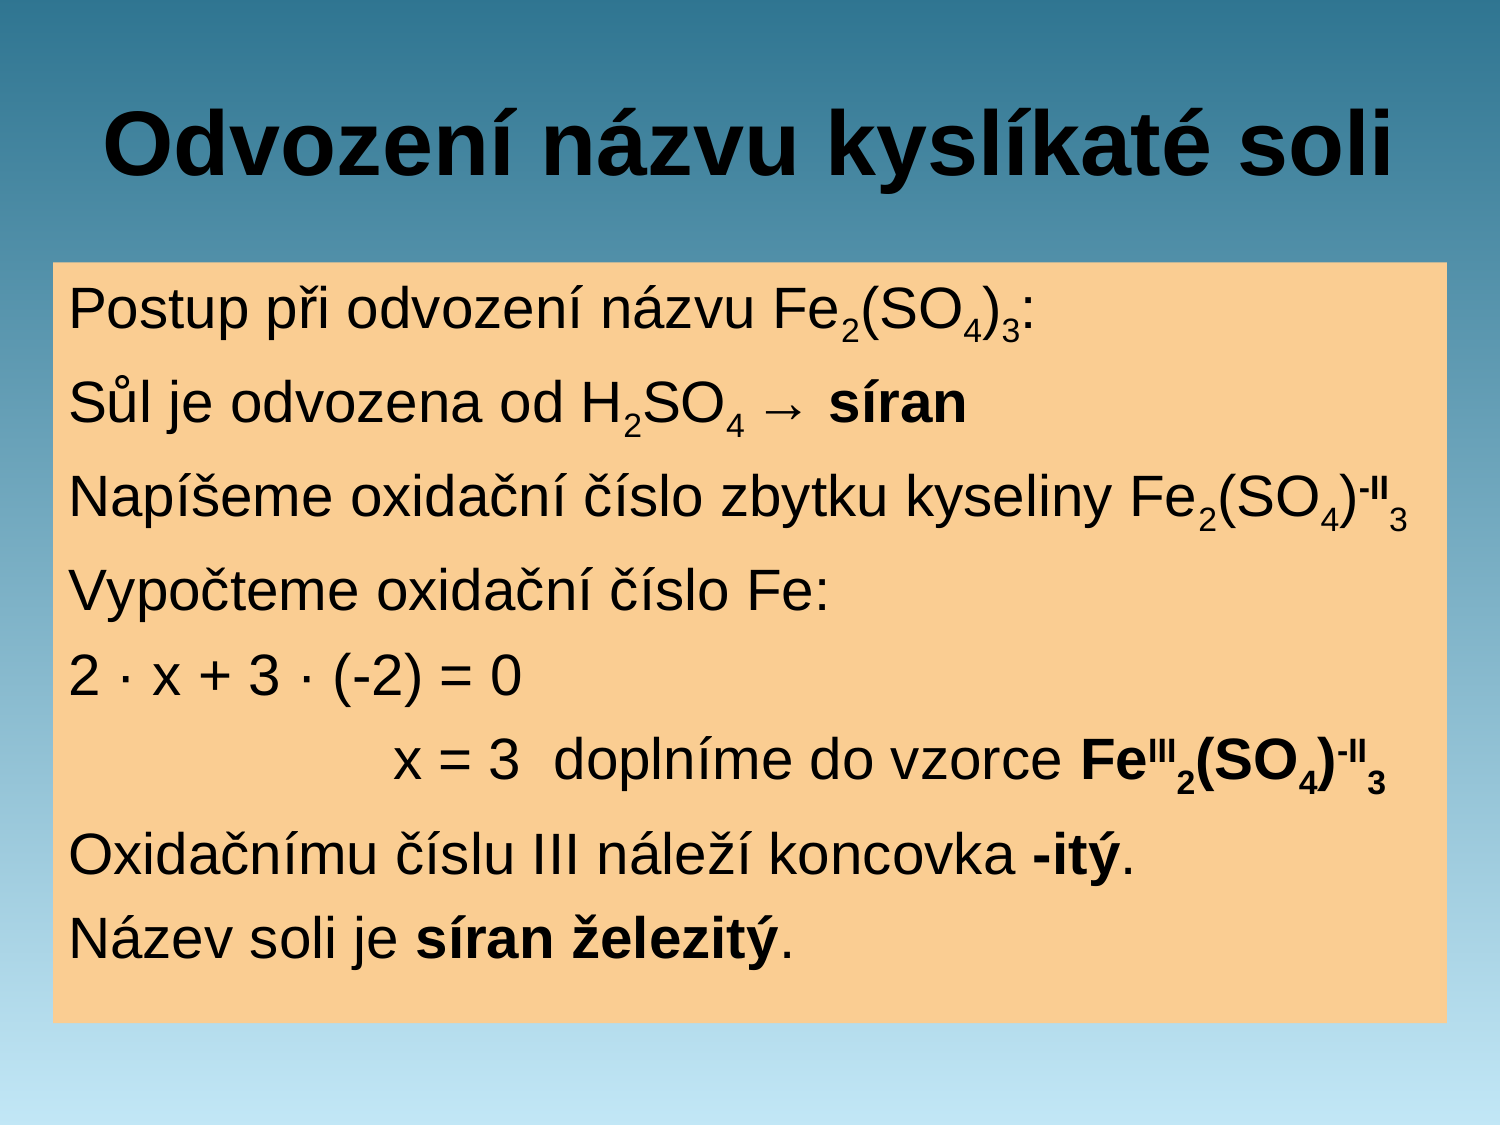

# Odvození názvu kyslíkaté soli
Postup při odvození názvu Fe2(SO4)3:
Sůl je odvozena od H2SO4 → síran
Napíšeme oxidační číslo zbytku kyseliny Fe2(SO4)-II3
Vypočteme oxidační číslo Fe:
2 · x + 3 · (-2) = 0
 x = 3 doplníme do vzorce FeIII2(SO4)-II3
Oxidačnímu číslu III náleží koncovka -itý.
Název soli je síran železitý.